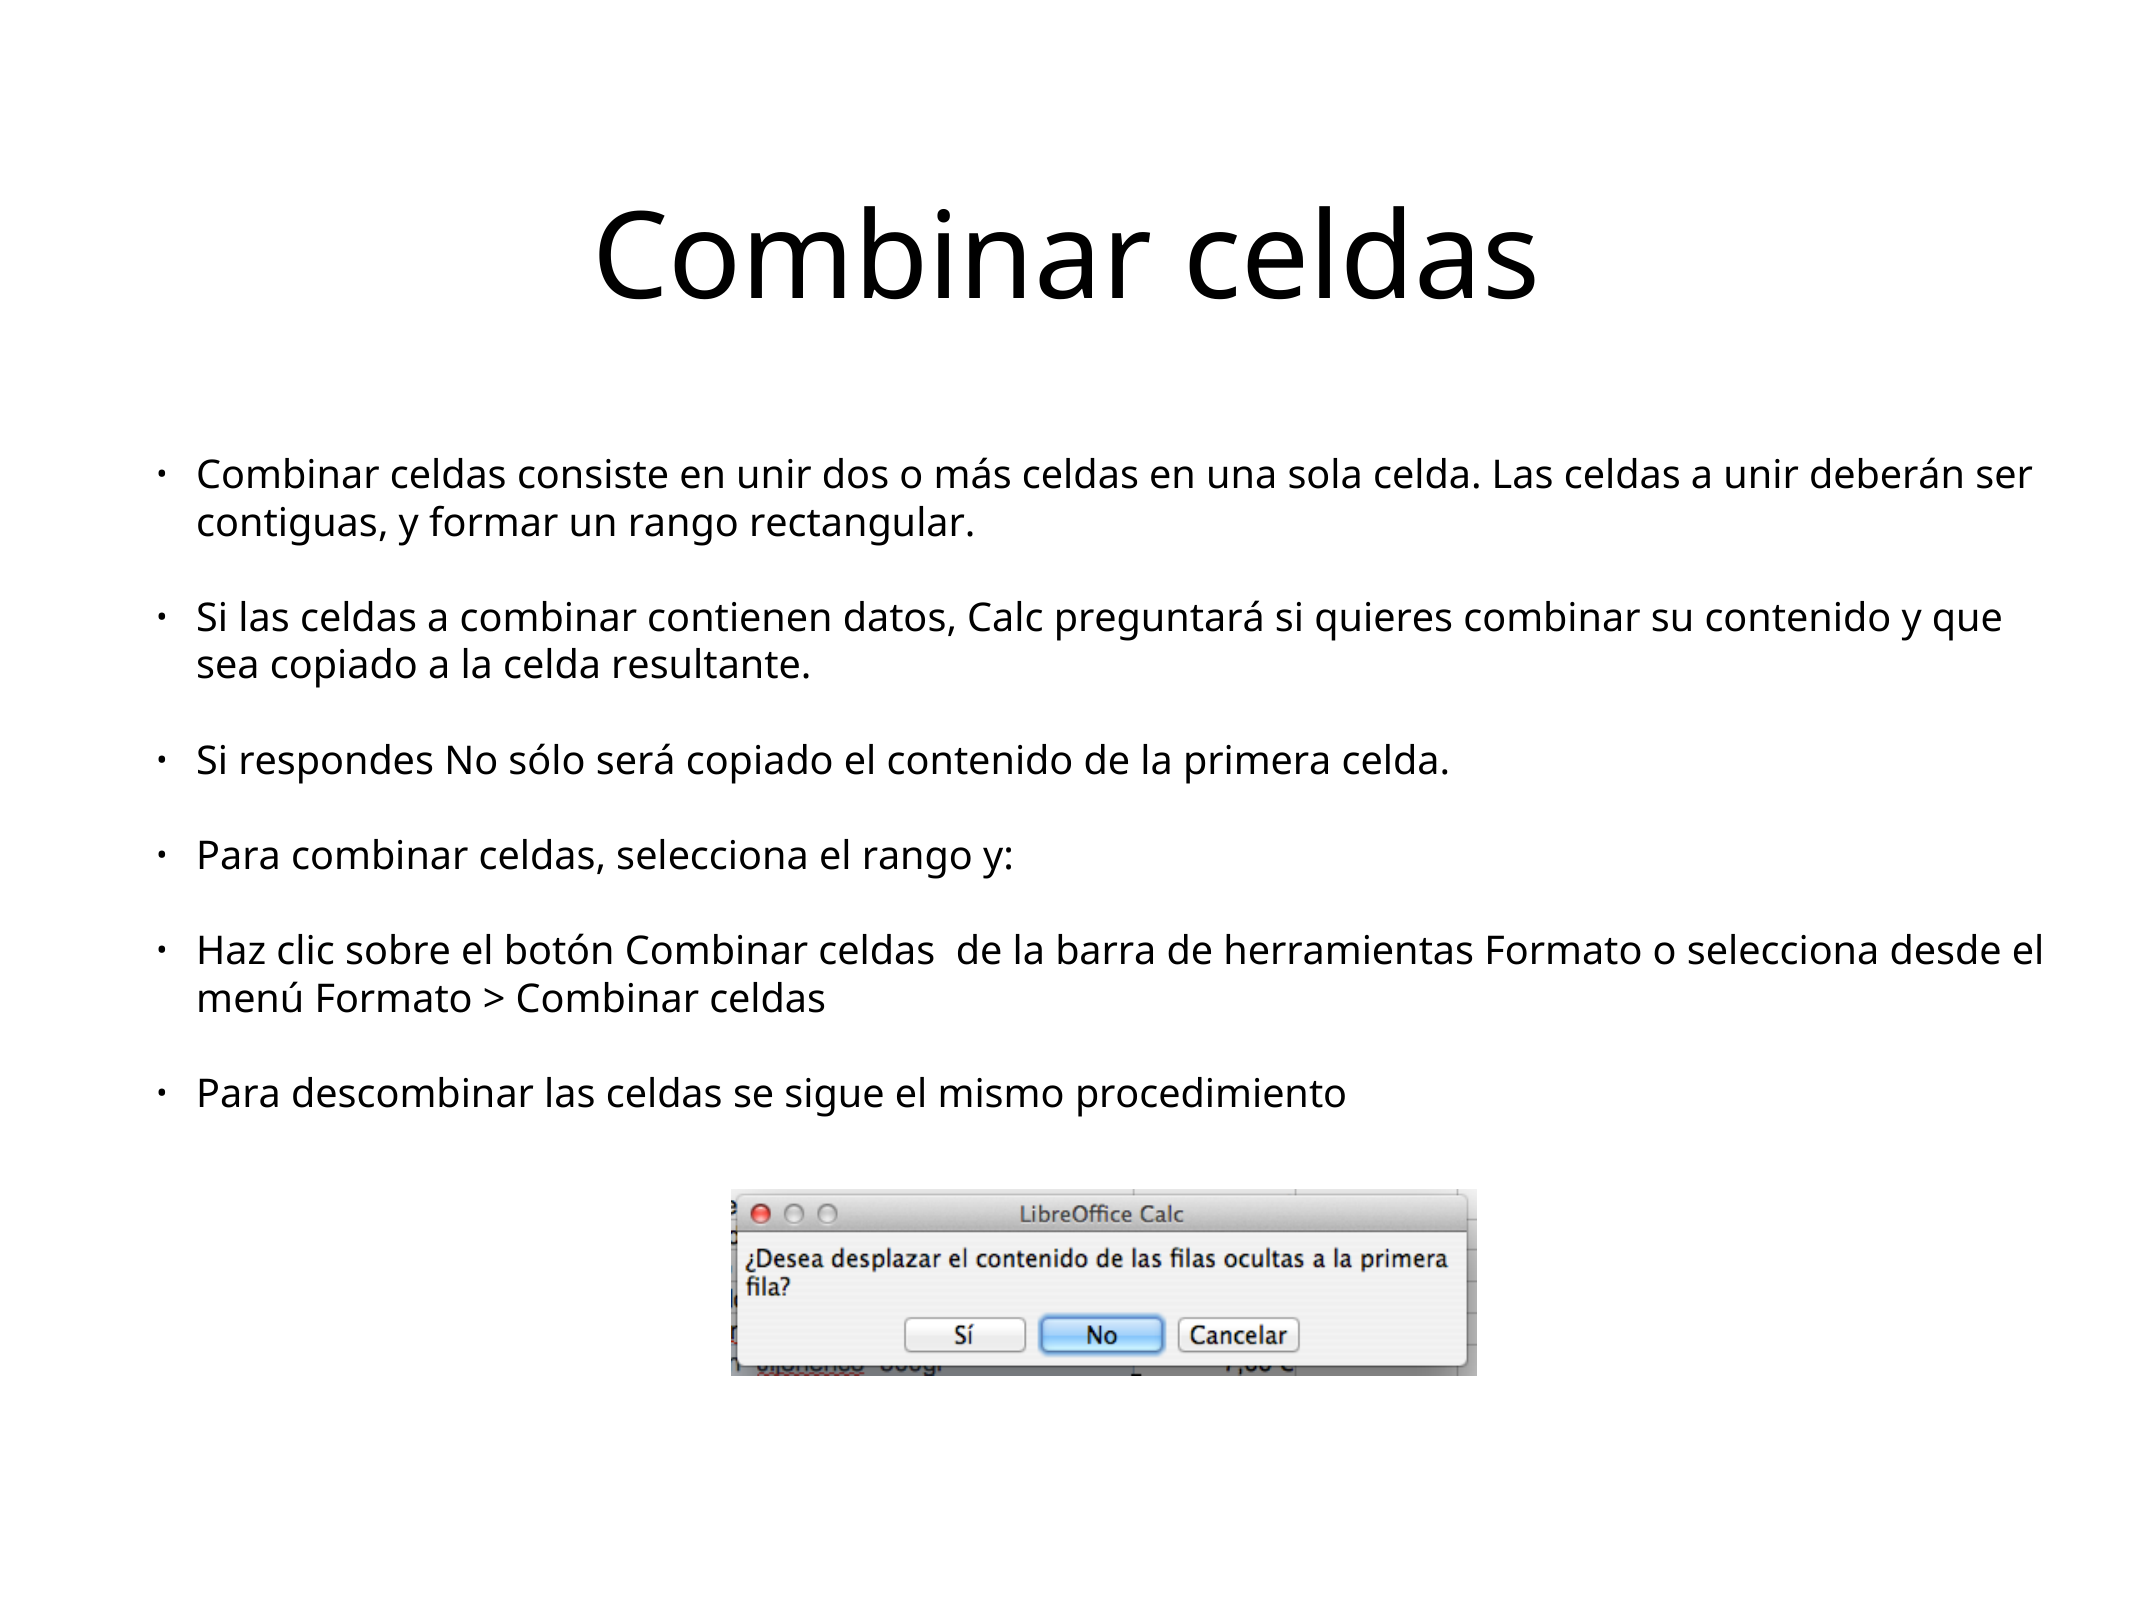

# Combinar celdas
Combinar celdas consiste en unir dos o más celdas en una sola celda. Las celdas a unir deberán ser contiguas, y formar un rango rectangular.
Si las celdas a combinar contienen datos, Calc preguntará si quieres combinar su contenido y que sea copiado a la celda resultante.
Si respondes No sólo será copiado el contenido de la primera celda.
Para combinar celdas, selecciona el rango y:
Haz clic sobre el botón Combinar celdas de la barra de herramientas Formato o selecciona desde el menú Formato > Combinar celdas
Para descombinar las celdas se sigue el mismo procedimiento